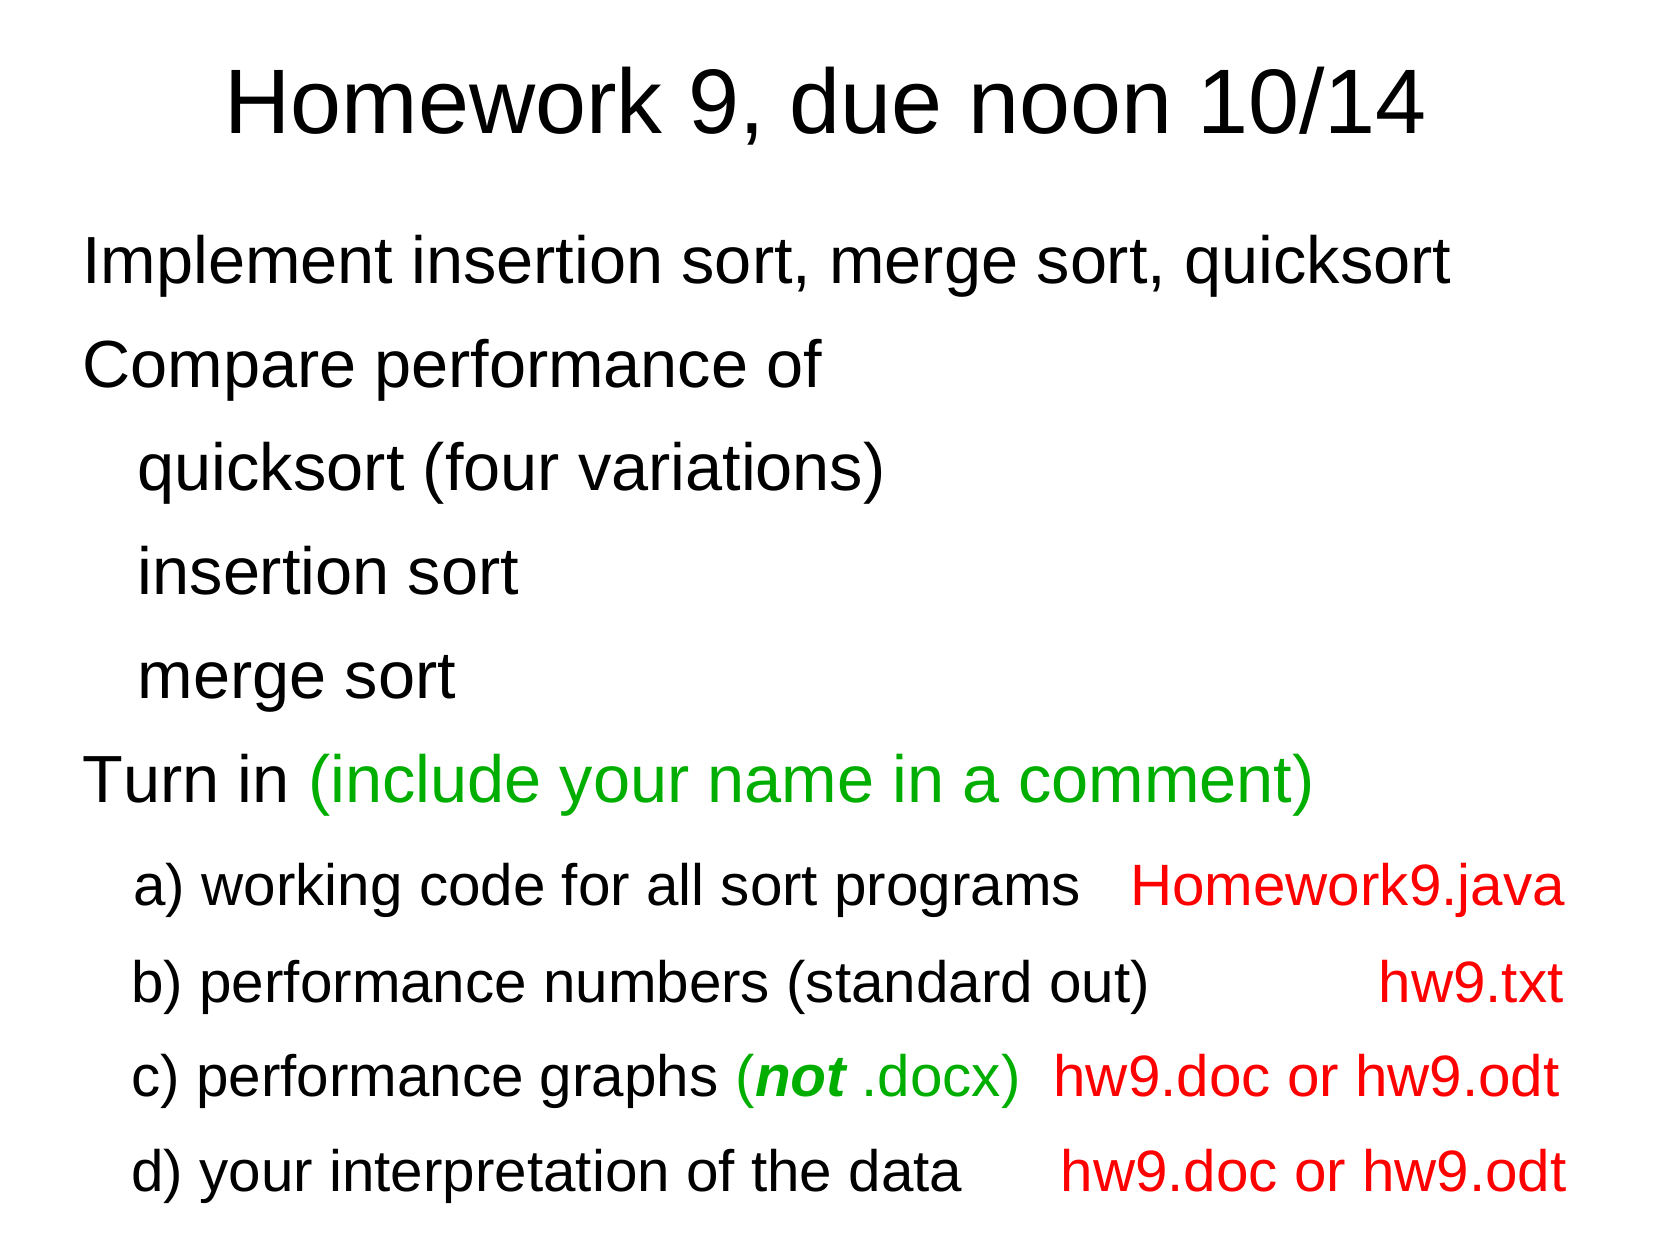

# Homework 9, due noon 10/14
Implement insertion sort, merge sort, quicksort
Compare performance of
 quicksort (four variations)
 insertion sort
 merge sort
Turn in (include your name in a comment)
 a) working code for all sort programs Homework9.java
 b) performance numbers (standard out) hw9.txt
 c) performance graphs (not .docx) hw9.doc or hw9.odt
 d) your interpretation of the data hw9.doc or hw9.odt